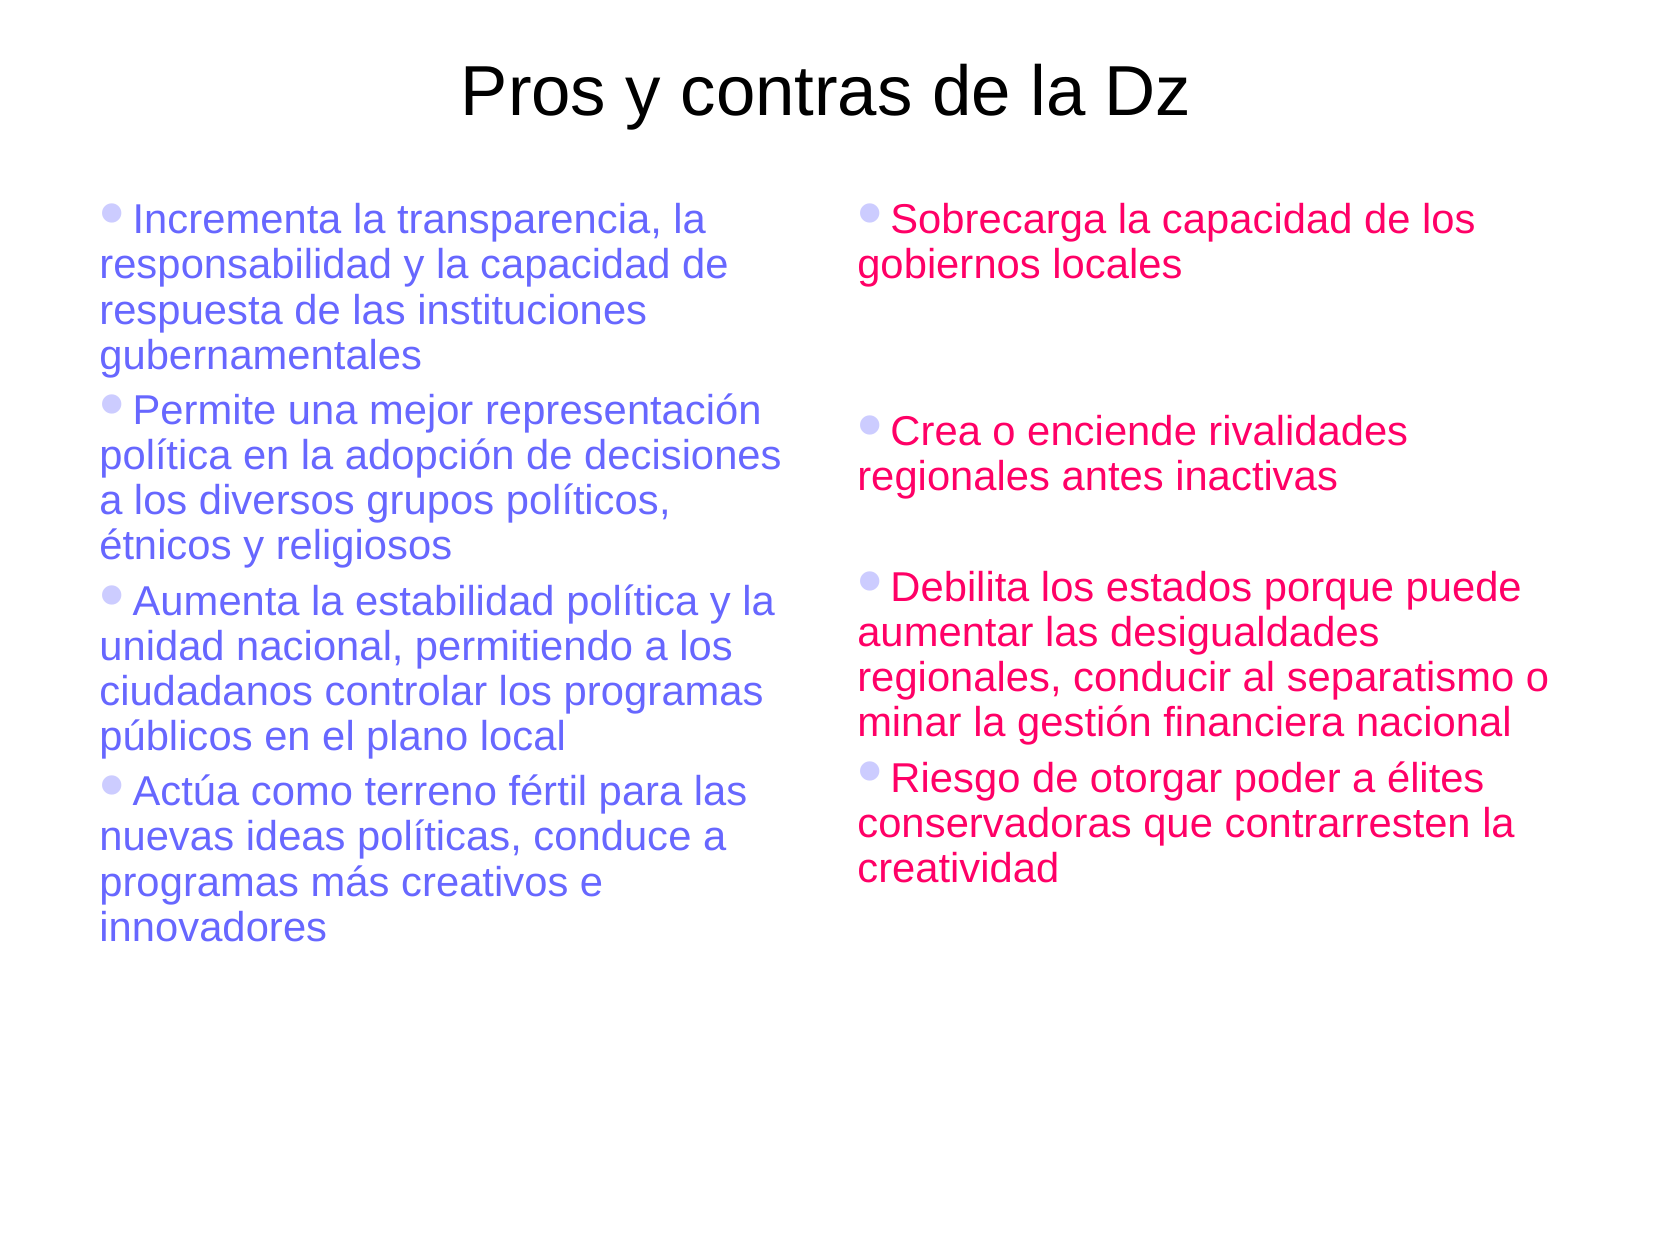

# Pros y contras de la Dz
Incrementa la transparencia, la responsabilidad y la capacidad de respuesta de las instituciones gubernamentales
Permite una mejor representación política en la adopción de decisiones a los diversos grupos políticos, étnicos y religiosos
Aumenta la estabilidad política y la unidad nacional, permitiendo a los ciudadanos controlar los programas públicos en el plano local
Actúa como terreno fértil para las nuevas ideas políticas, conduce a programas más creativos e innovadores
Sobrecarga la capacidad de los gobiernos locales
Crea o enciende rivalidades regionales antes inactivas
Debilita los estados porque puede aumentar las desigualdades regionales, conducir al separatismo o minar la gestión financiera nacional
Riesgo de otorgar poder a élites conservadoras que contrarresten la creatividad